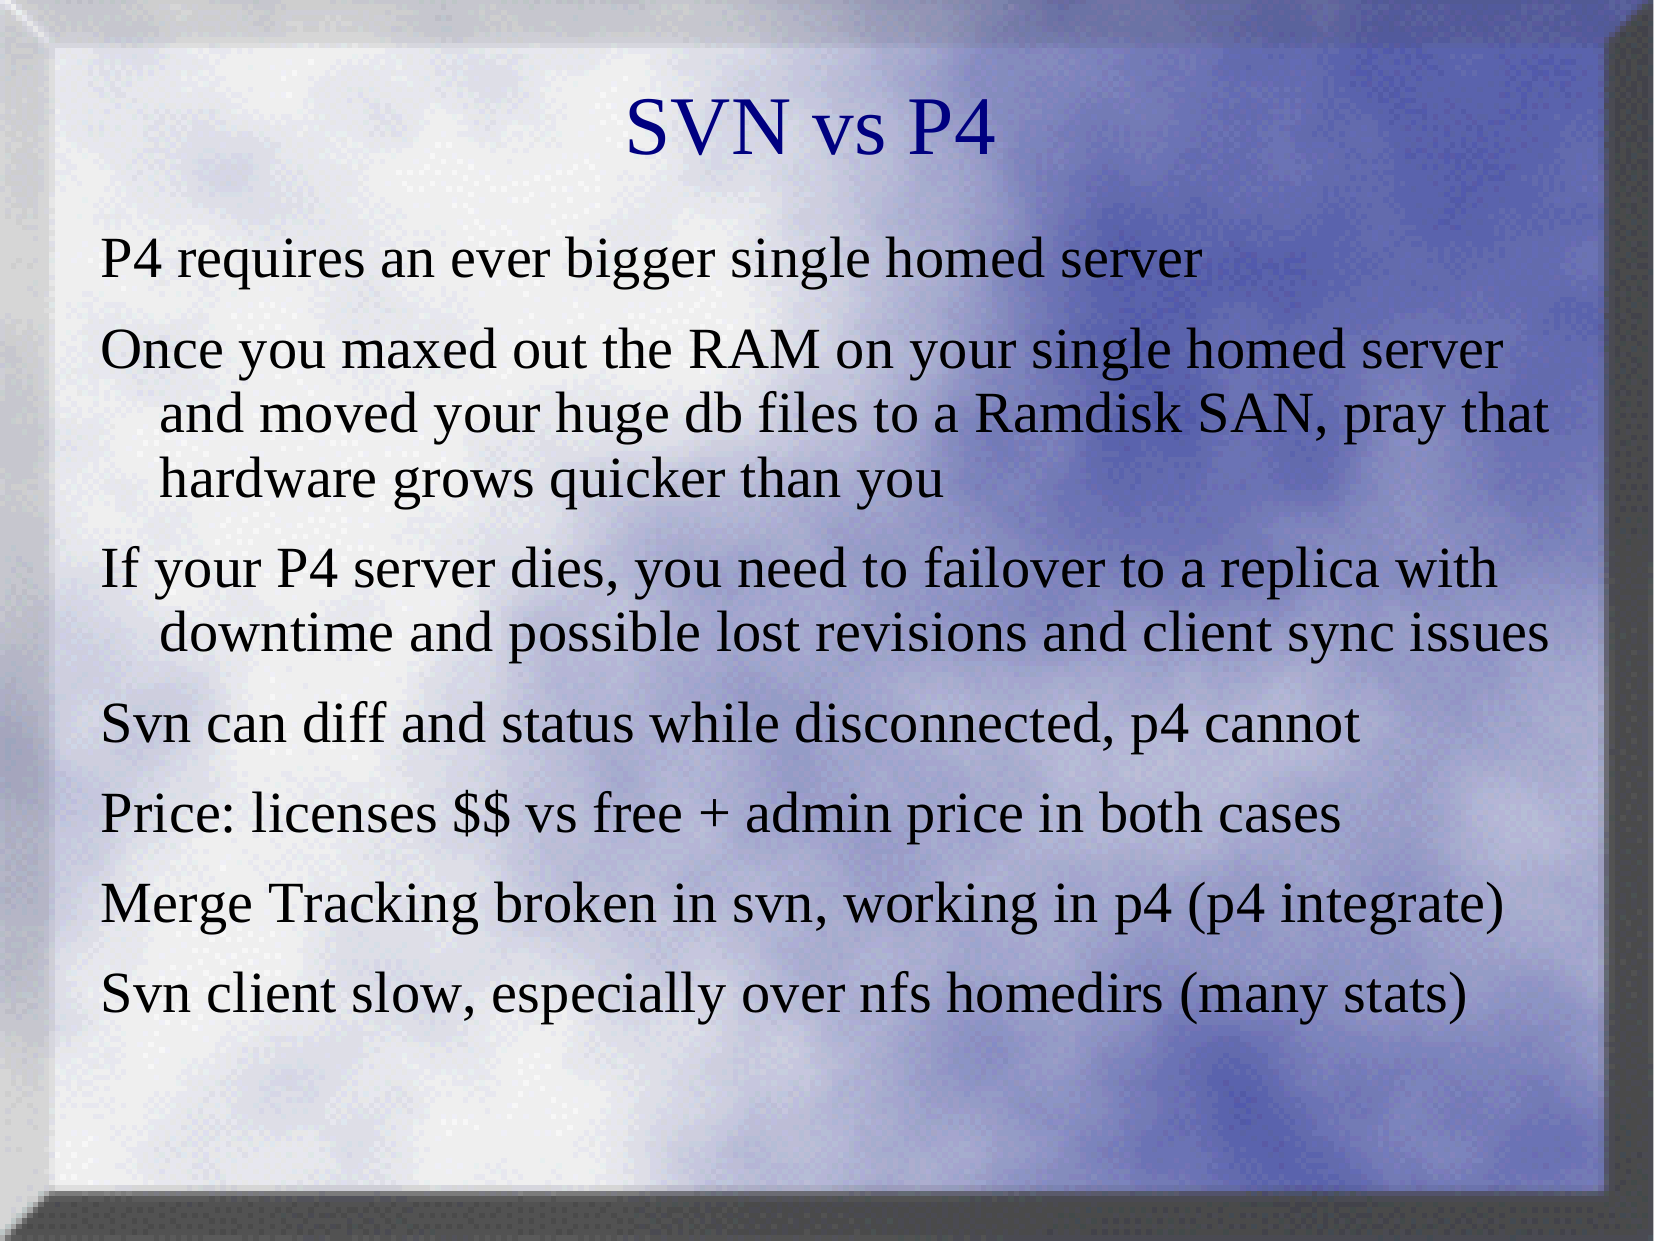

# SVN vs P4
P4 requires an ever bigger single homed server
Once you maxed out the RAM on your single homed server and moved your huge db files to a Ramdisk SAN, pray that hardware grows quicker than you
If your P4 server dies, you need to failover to a replica with downtime and possible lost revisions and client sync issues
Svn can diff and status while disconnected, p4 cannot
Price: licenses $$ vs free + admin price in both cases
Merge Tracking broken in svn, working in p4 (p4 integrate)
Svn client slow, especially over nfs homedirs (many stats)